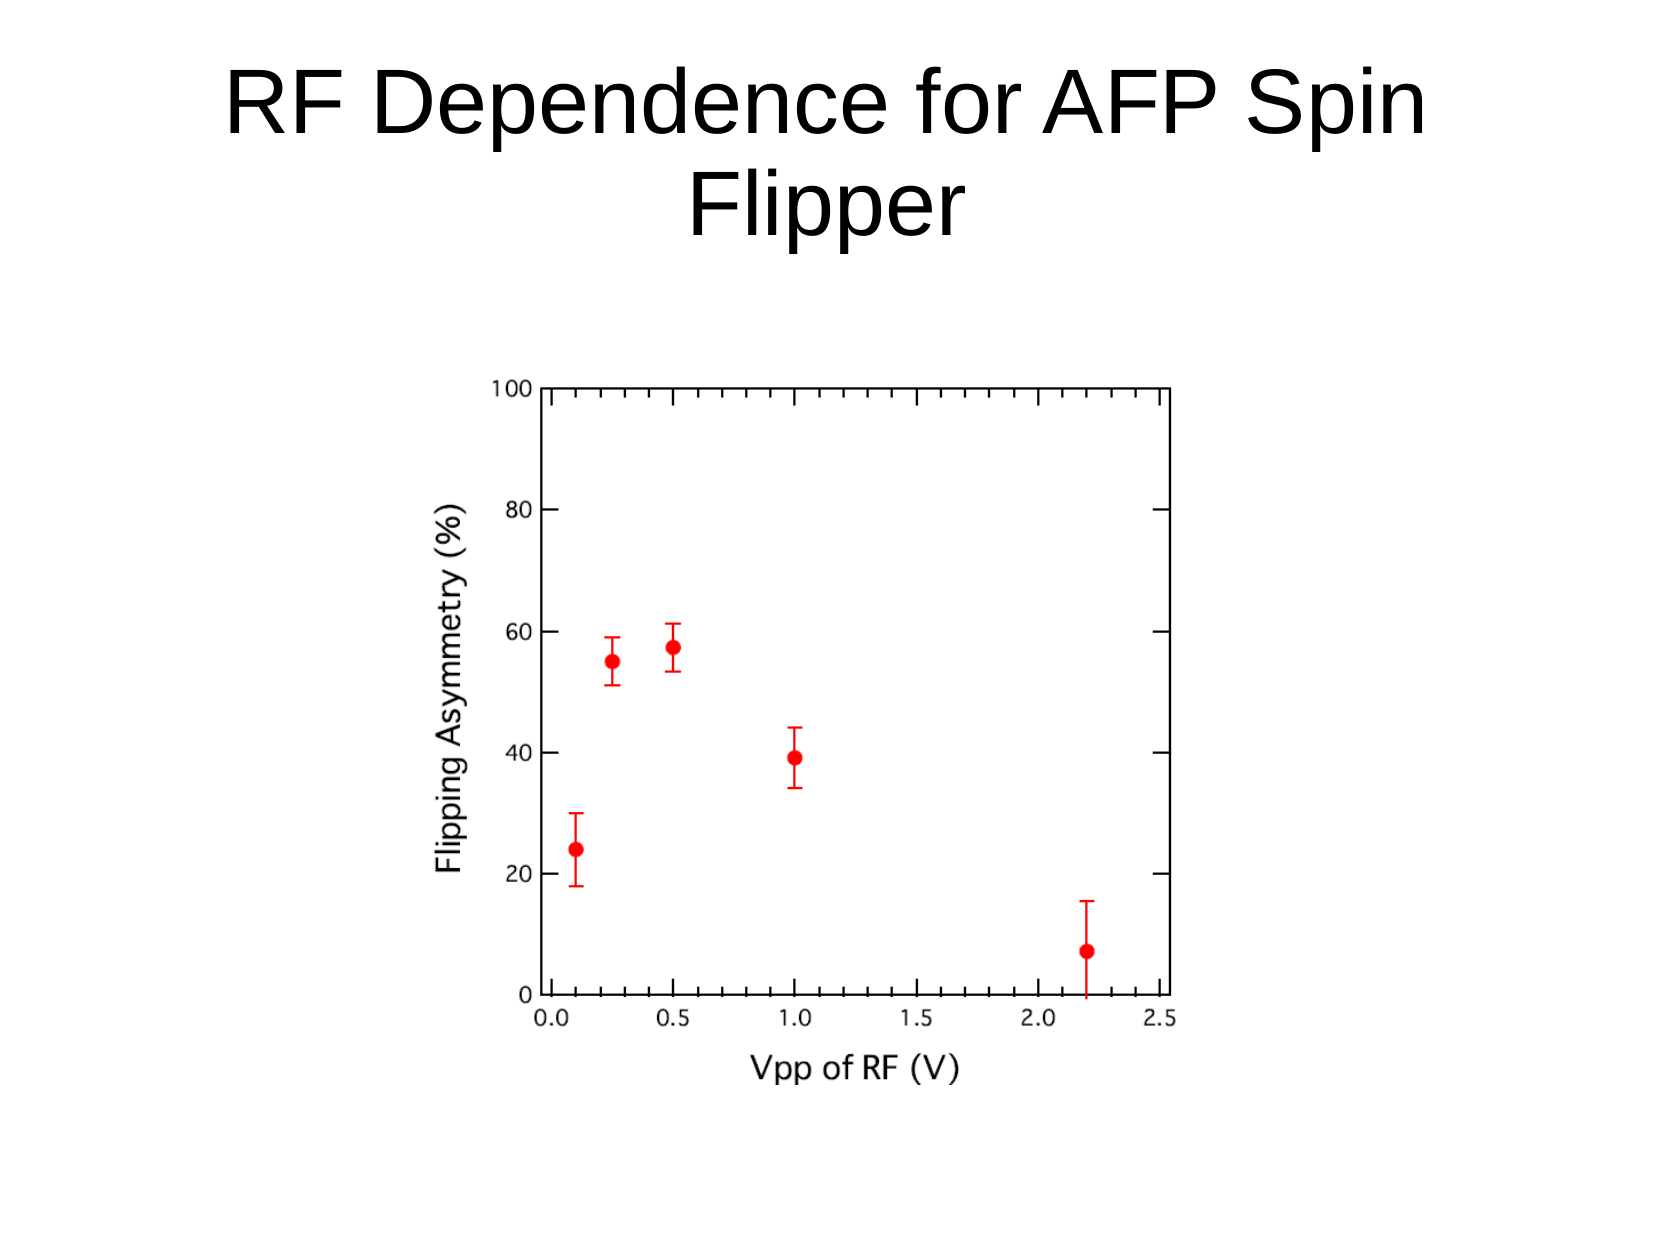

# RF Dependence for AFP Spin Flipper